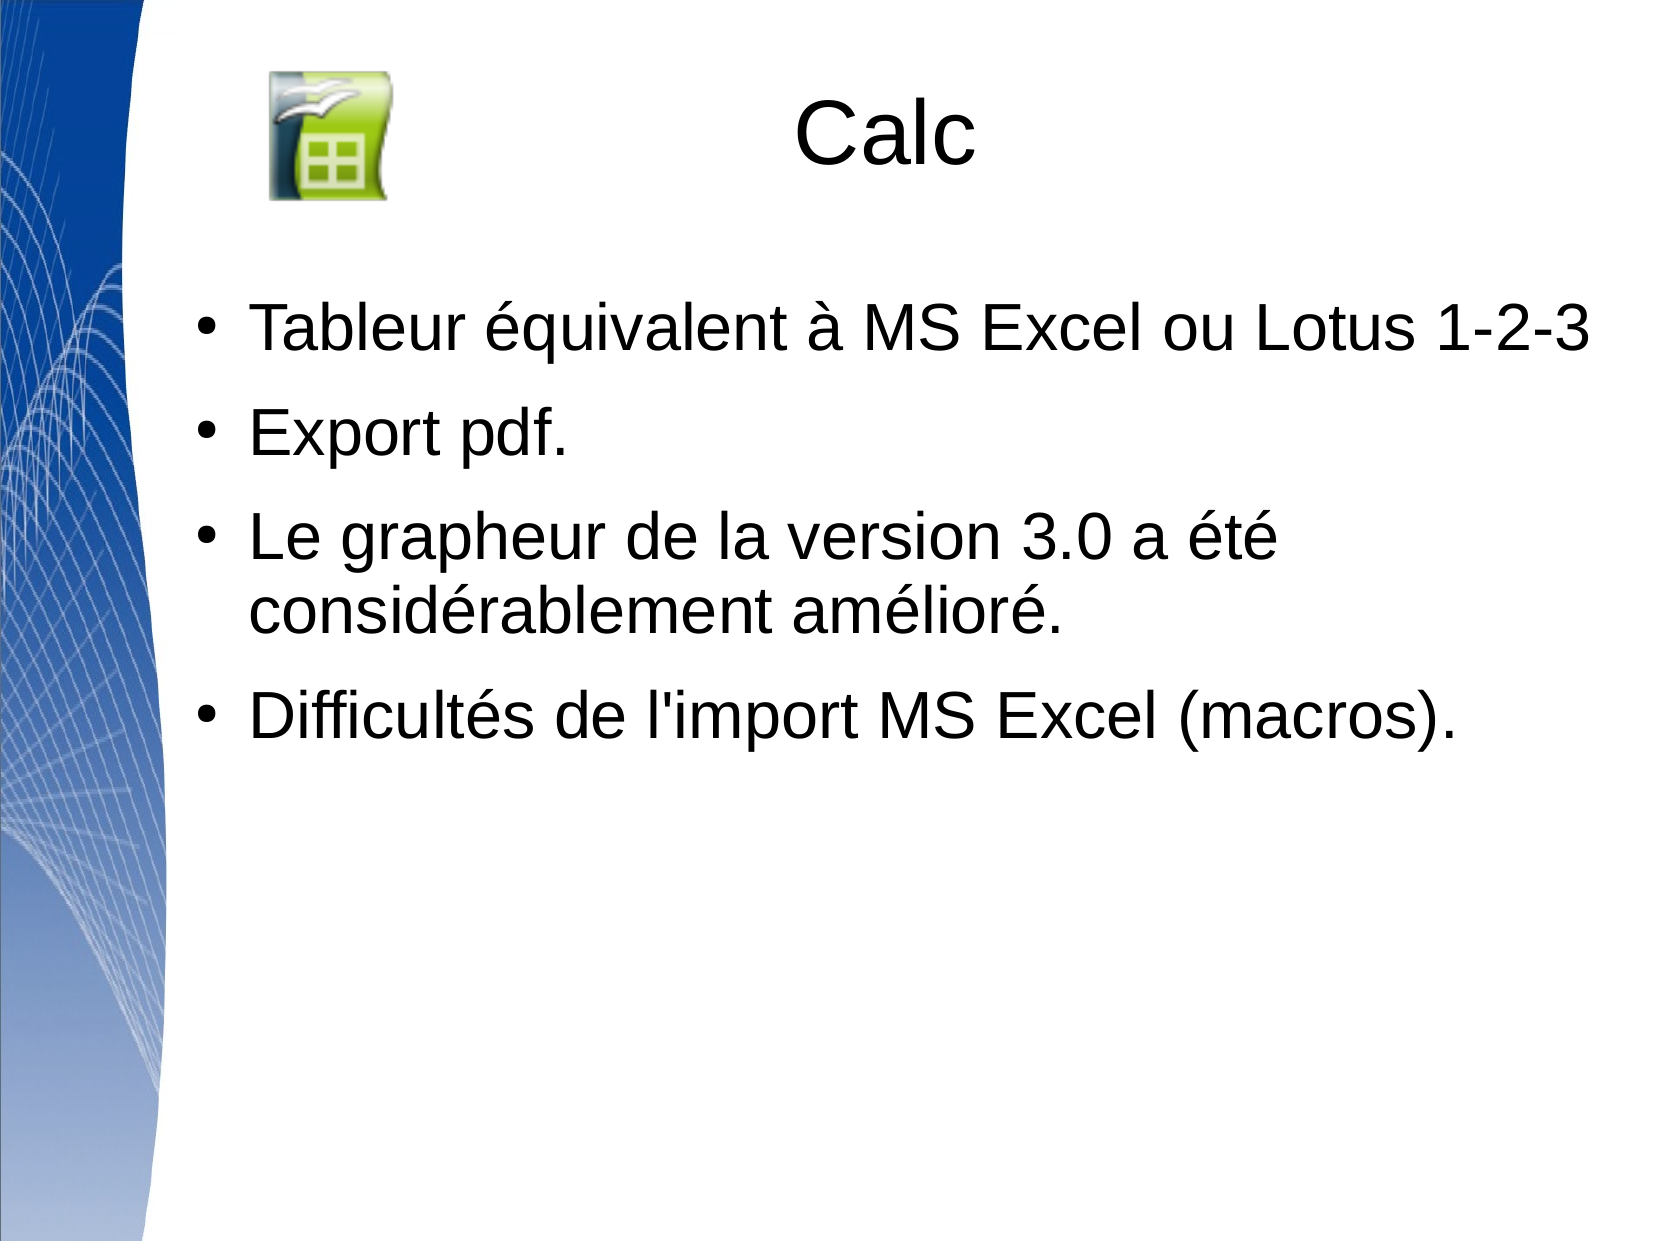

# Calc
Tableur équivalent à MS Excel ou Lotus 1-2-3
Export pdf.
Le grapheur de la version 3.0 a été considérablement amélioré.
Difficultés de l'import MS Excel (macros).